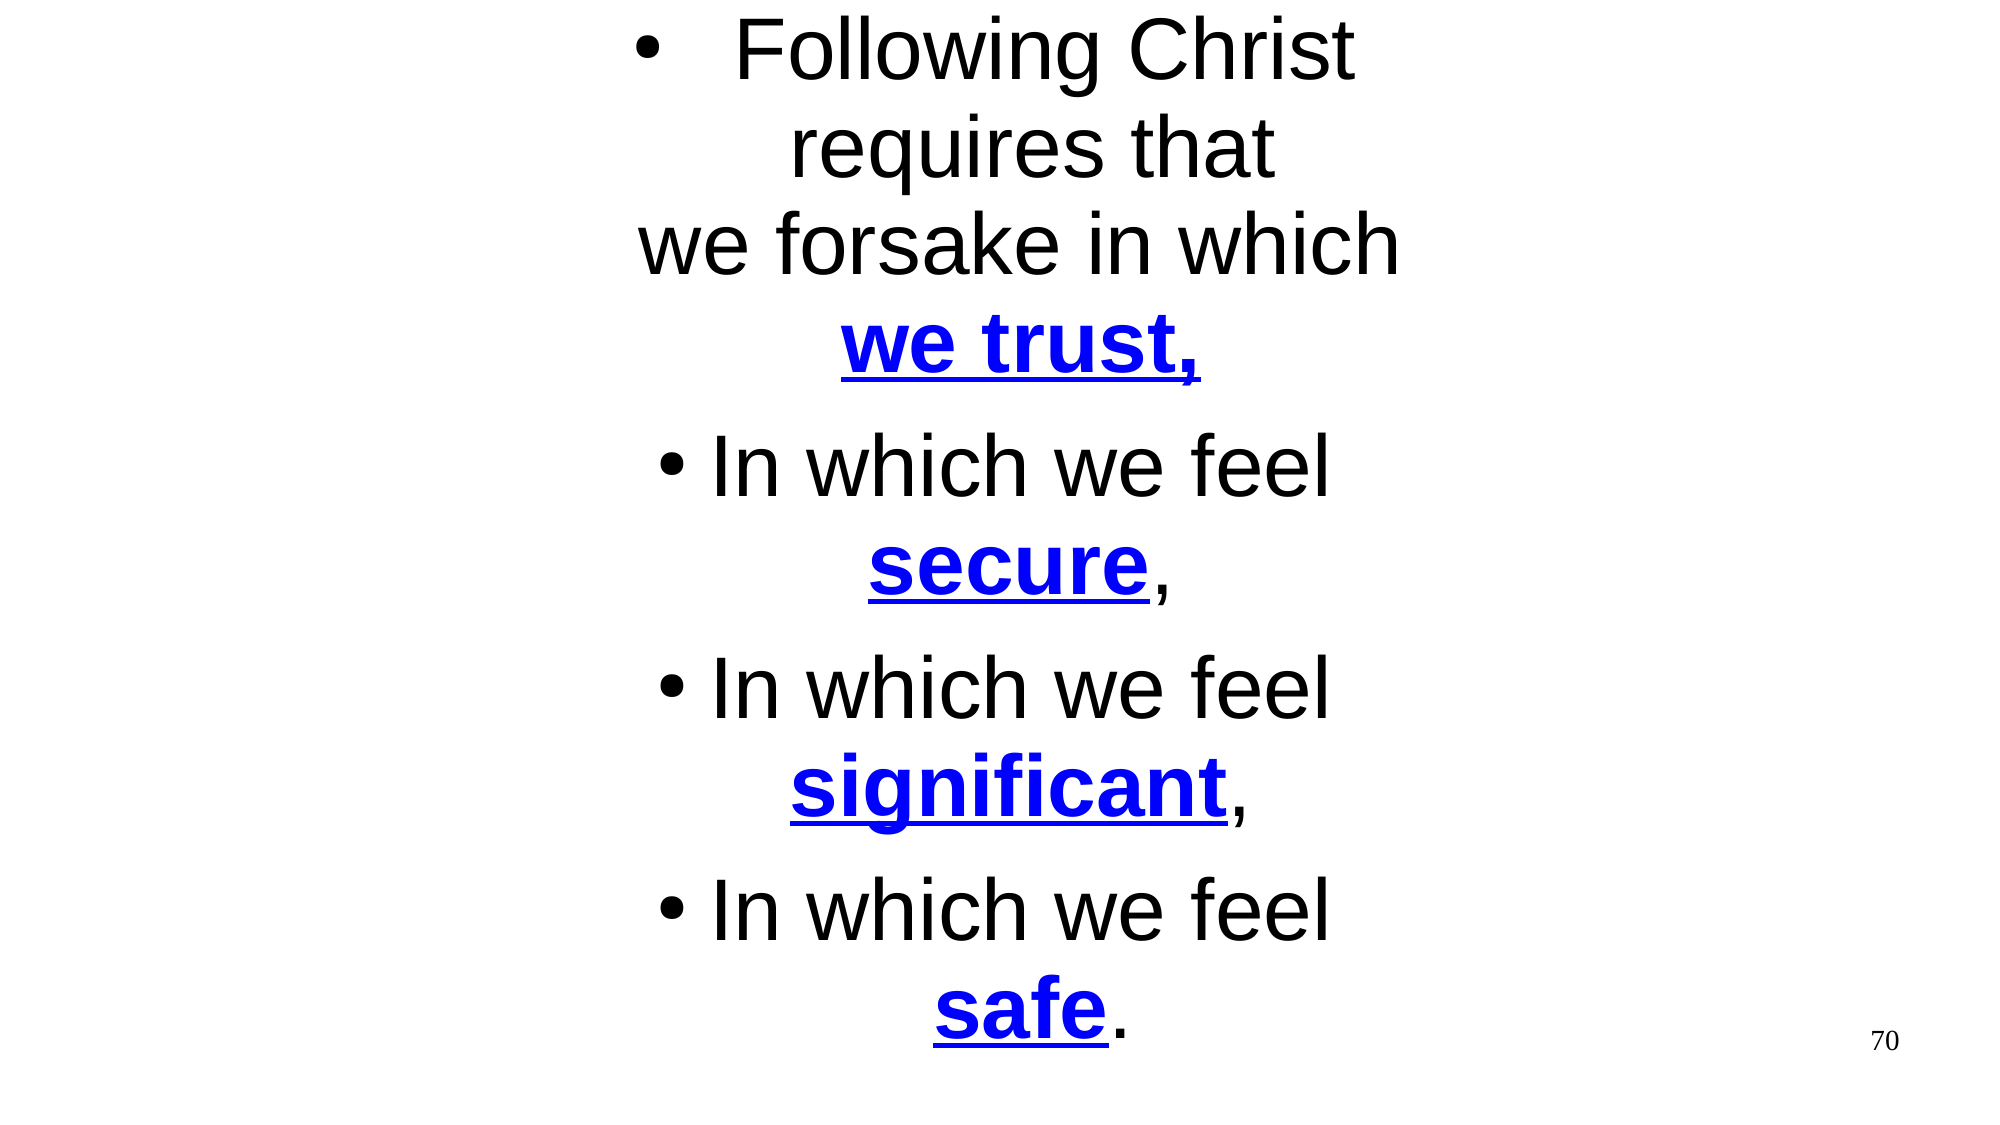

# Following Christ requires that we forsake in which we trust,
In which we feel
secure,
In which we feel
significant,
In which we feel
safe.
70